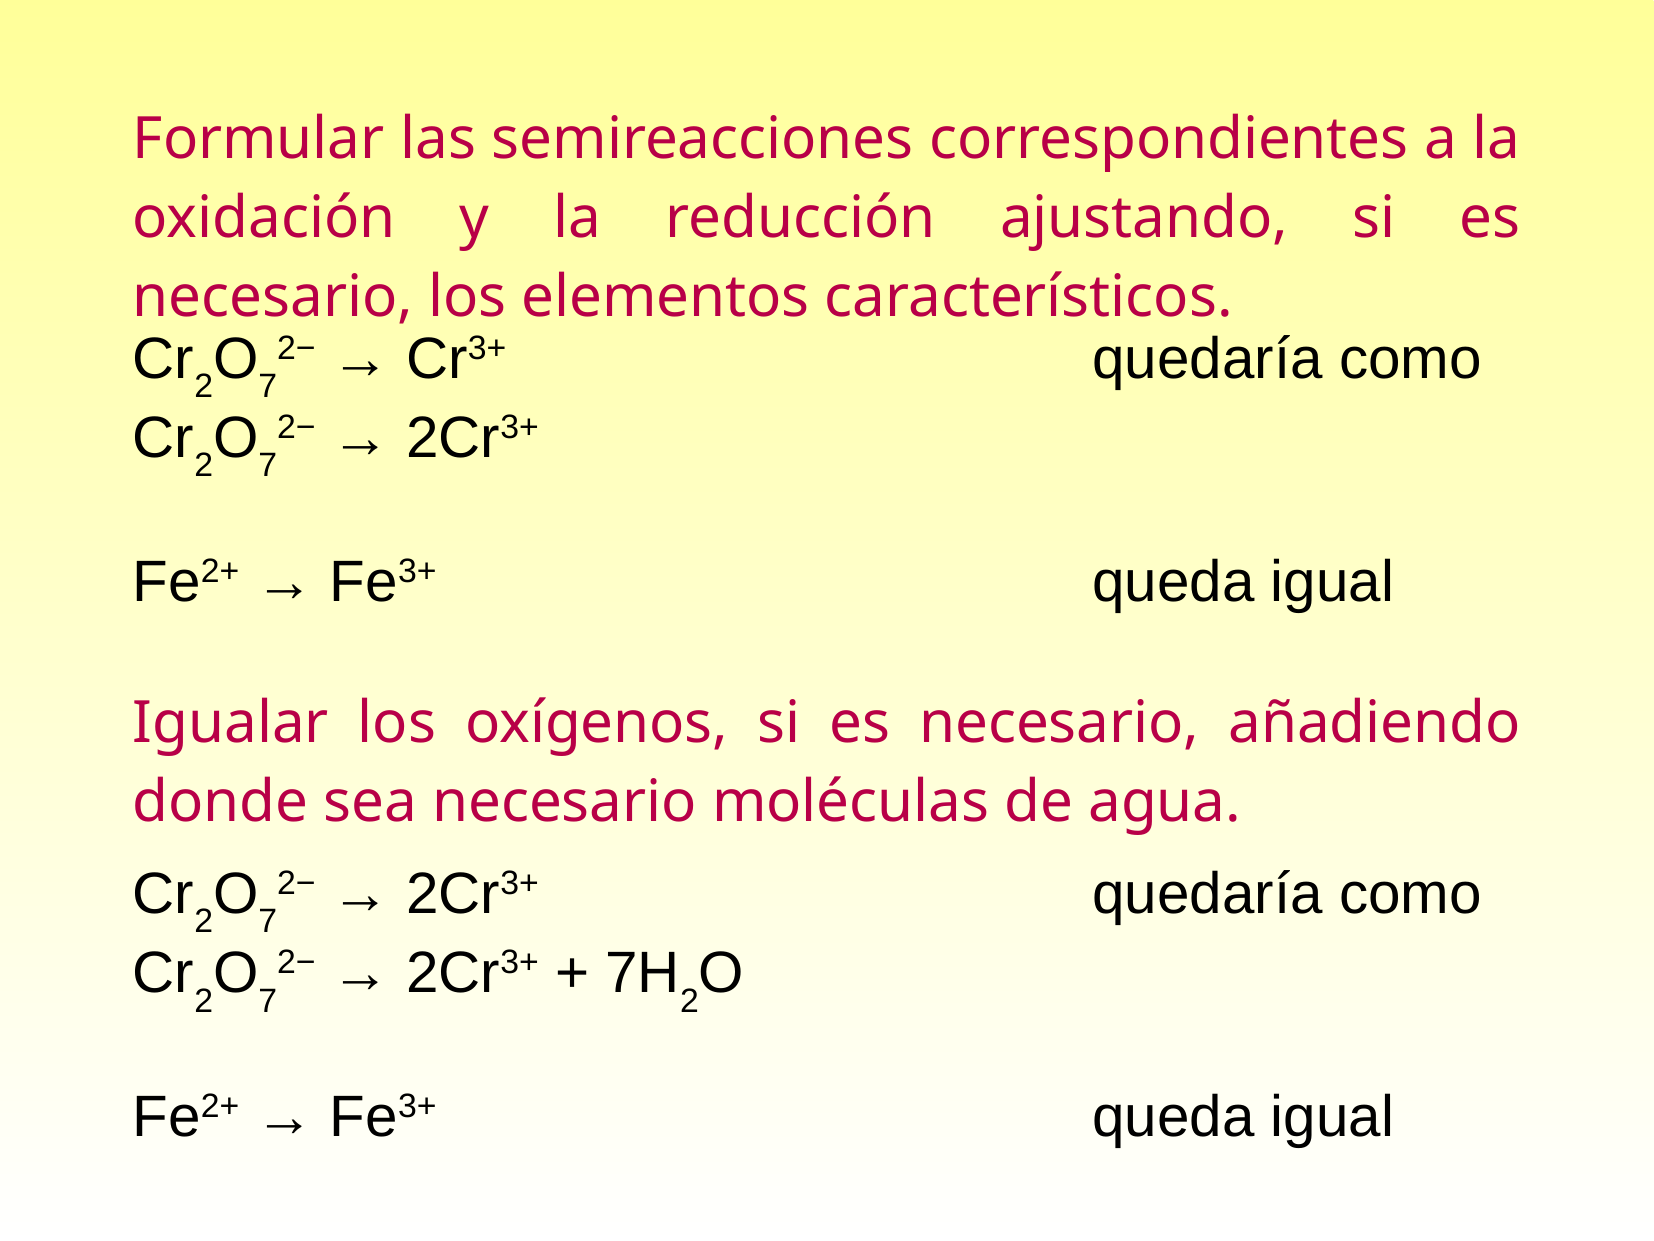

Formular las semireacciones correspondientes a la oxidación y la reducción ajustando, si es necesario, los elementos característicos.
Cr2O72− → Cr3+								quedaría como
Cr2O72− → 2Cr3+
Fe2+ → Fe3+									queda igual
Igualar los oxígenos, si es necesario, añadiendo donde sea necesario moléculas de agua.
Cr2O72− → 2Cr3+								quedaría como
Cr2O72− → 2Cr3+ + 7H2O
Fe2+ → Fe3+									queda igual